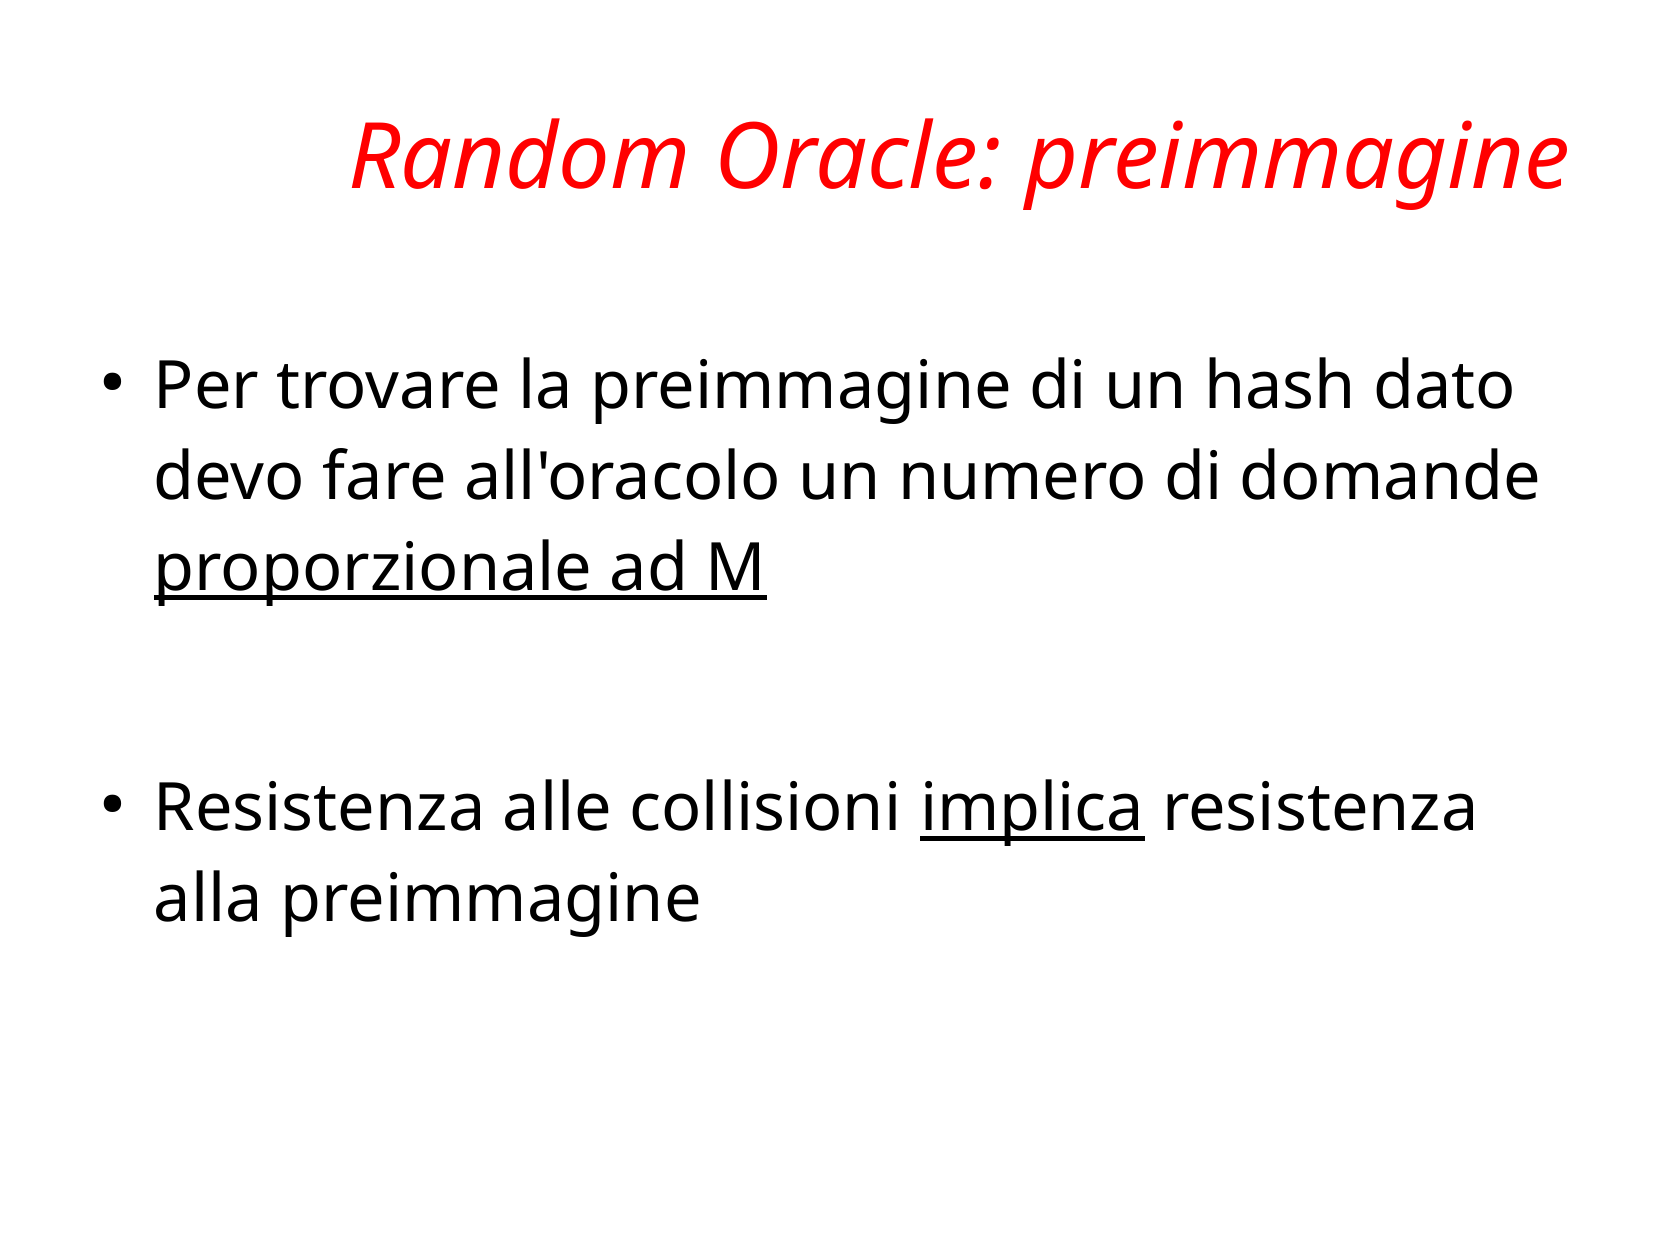

# Random Oracle: preimmagine
Per trovare la preimmagine di un hash dato devo fare all'oracolo un numero di domande proporzionale ad M
Resistenza alle collisioni implica resistenza alla preimmagine